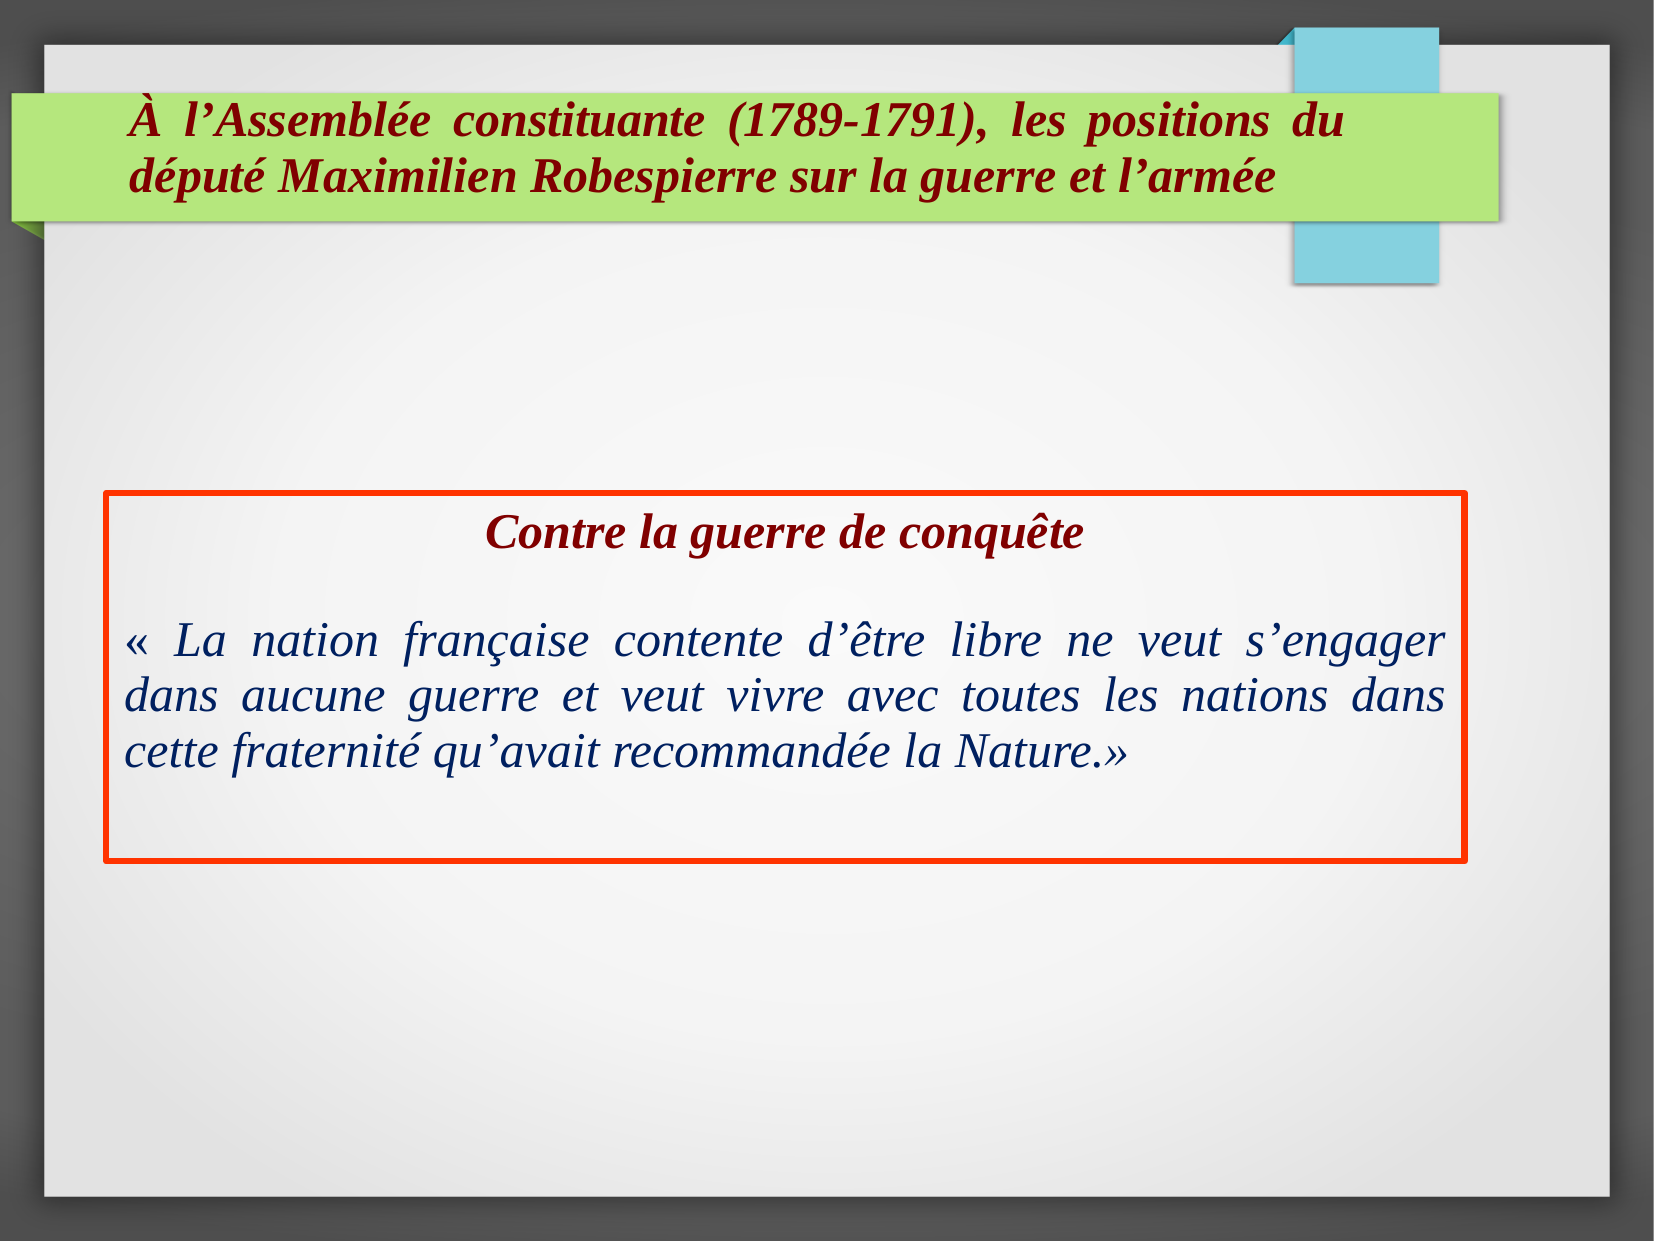

# À l’Assemblée constituante (1789-1791), les positions du député Maximilien Robespierre sur la guerre et l’armée
Contre la guerre de conquête
«  La nation française contente d’être libre ne veut s’engager dans aucune guerre et veut vivre avec toutes les nations dans cette fraternité qu’avait recommandée la Nature.»